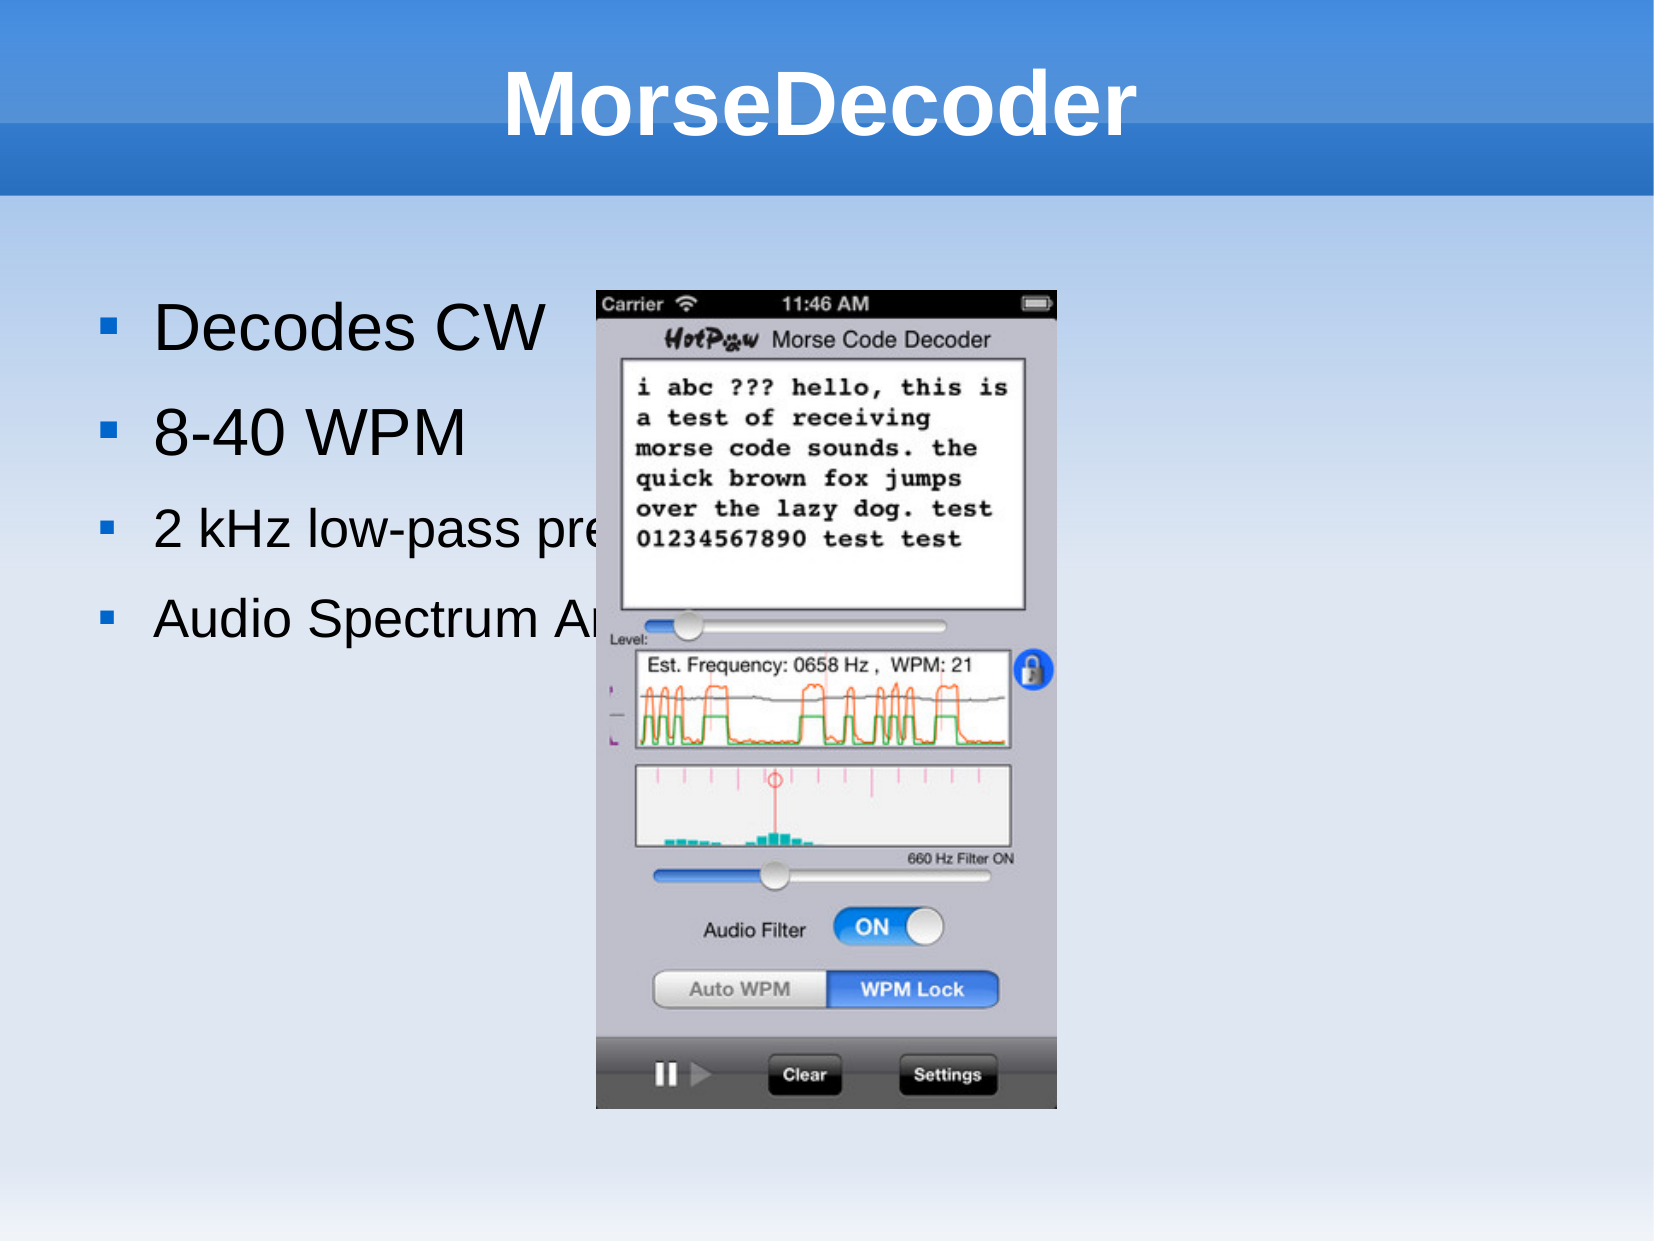

# MorseDecoder
Decodes CW
8-40 WPM
2 kHz low-pass pre-filter
Audio Spectrum Analyser